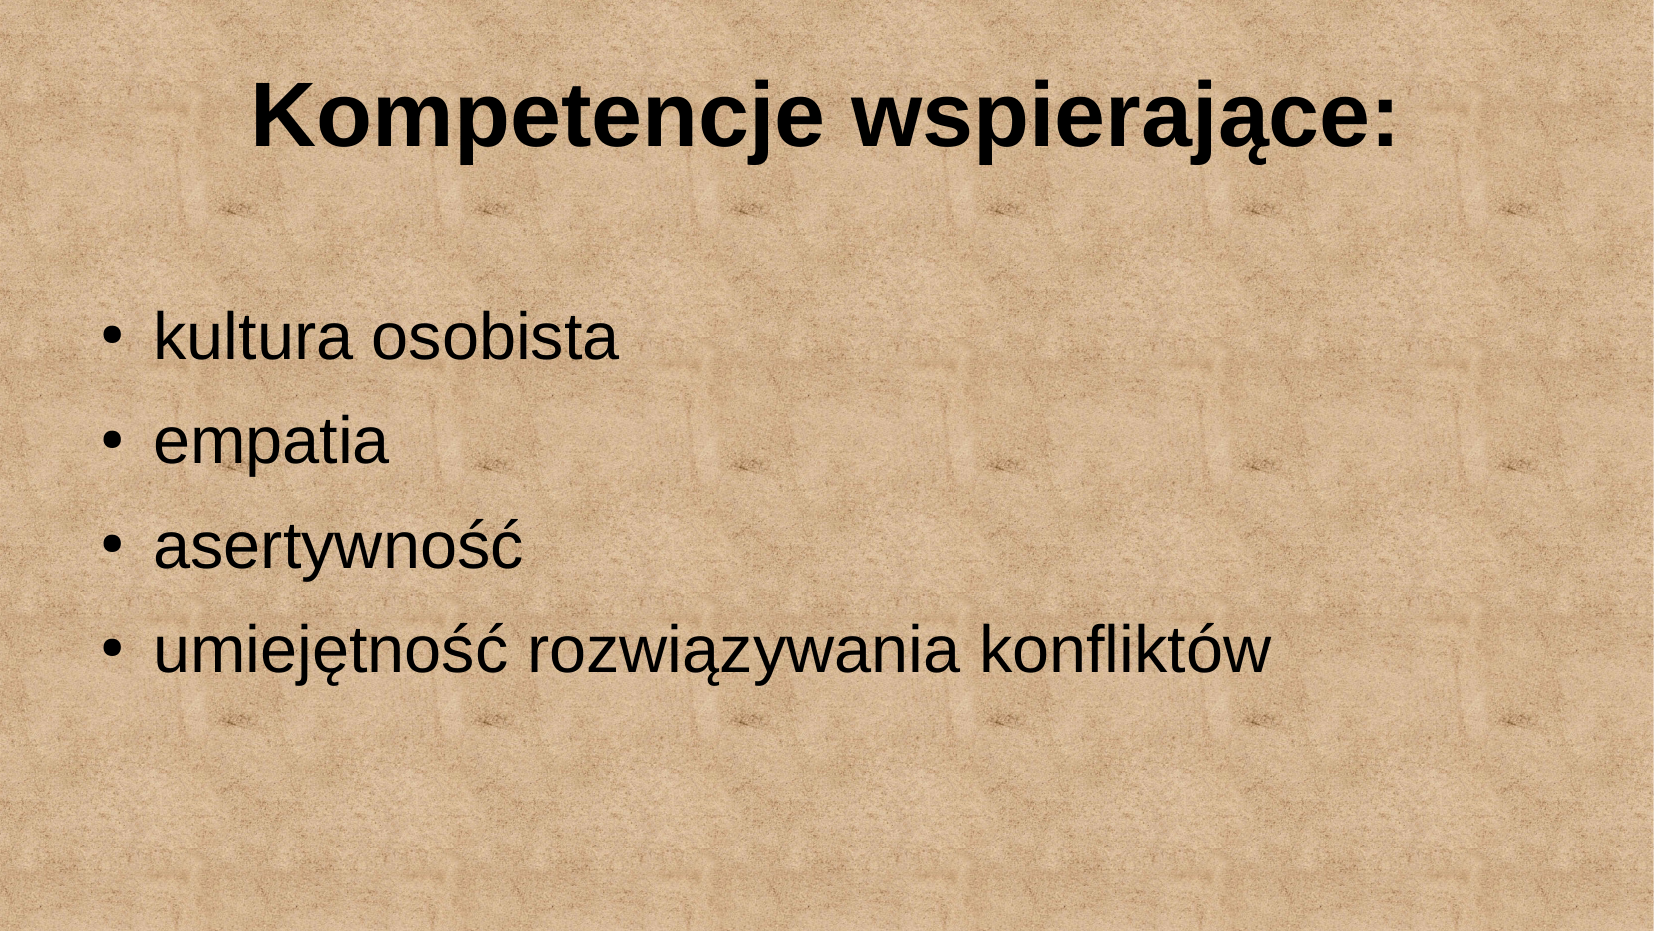

# Kompetencje wspierające:
kultura osobista
empatia
asertywność
umiejętność rozwiązywania konfliktów